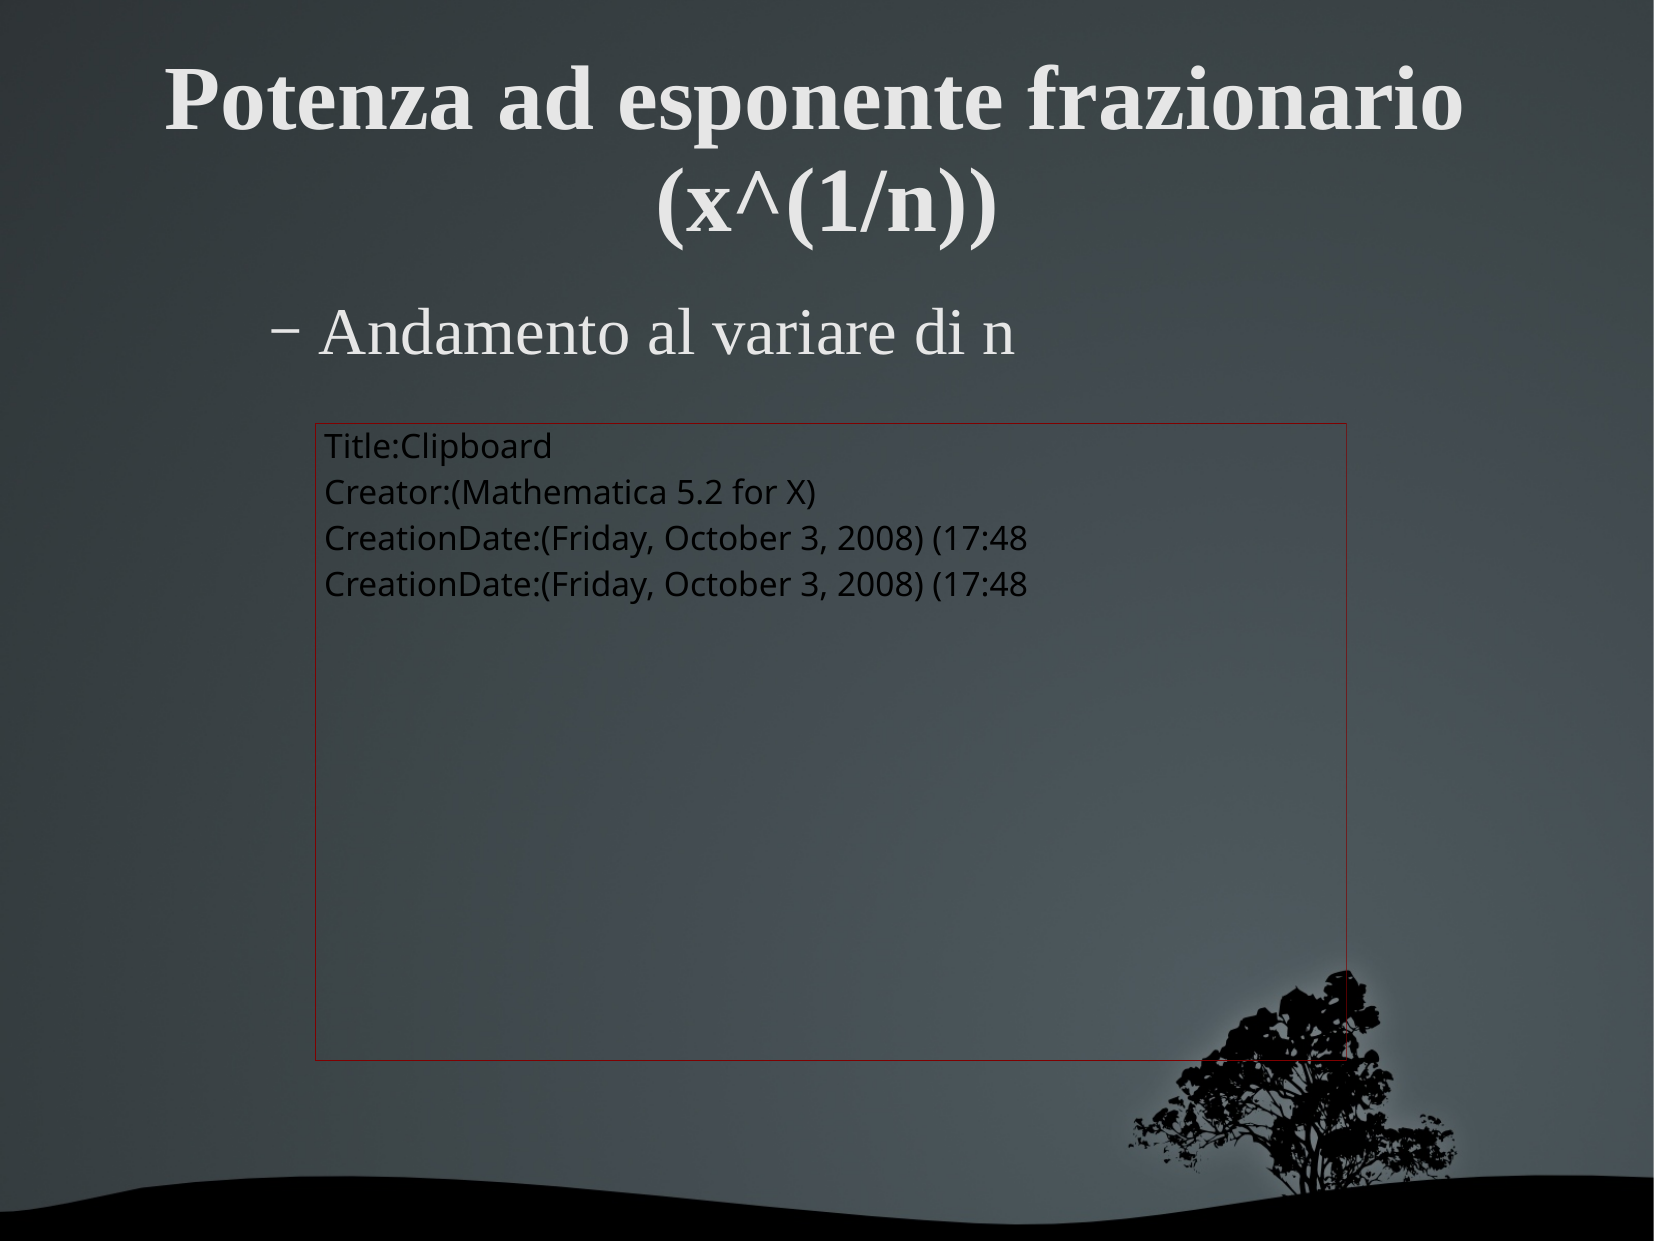

# Potenza ad esponente frazionario (x^(1/n))
Andamento al variare di n